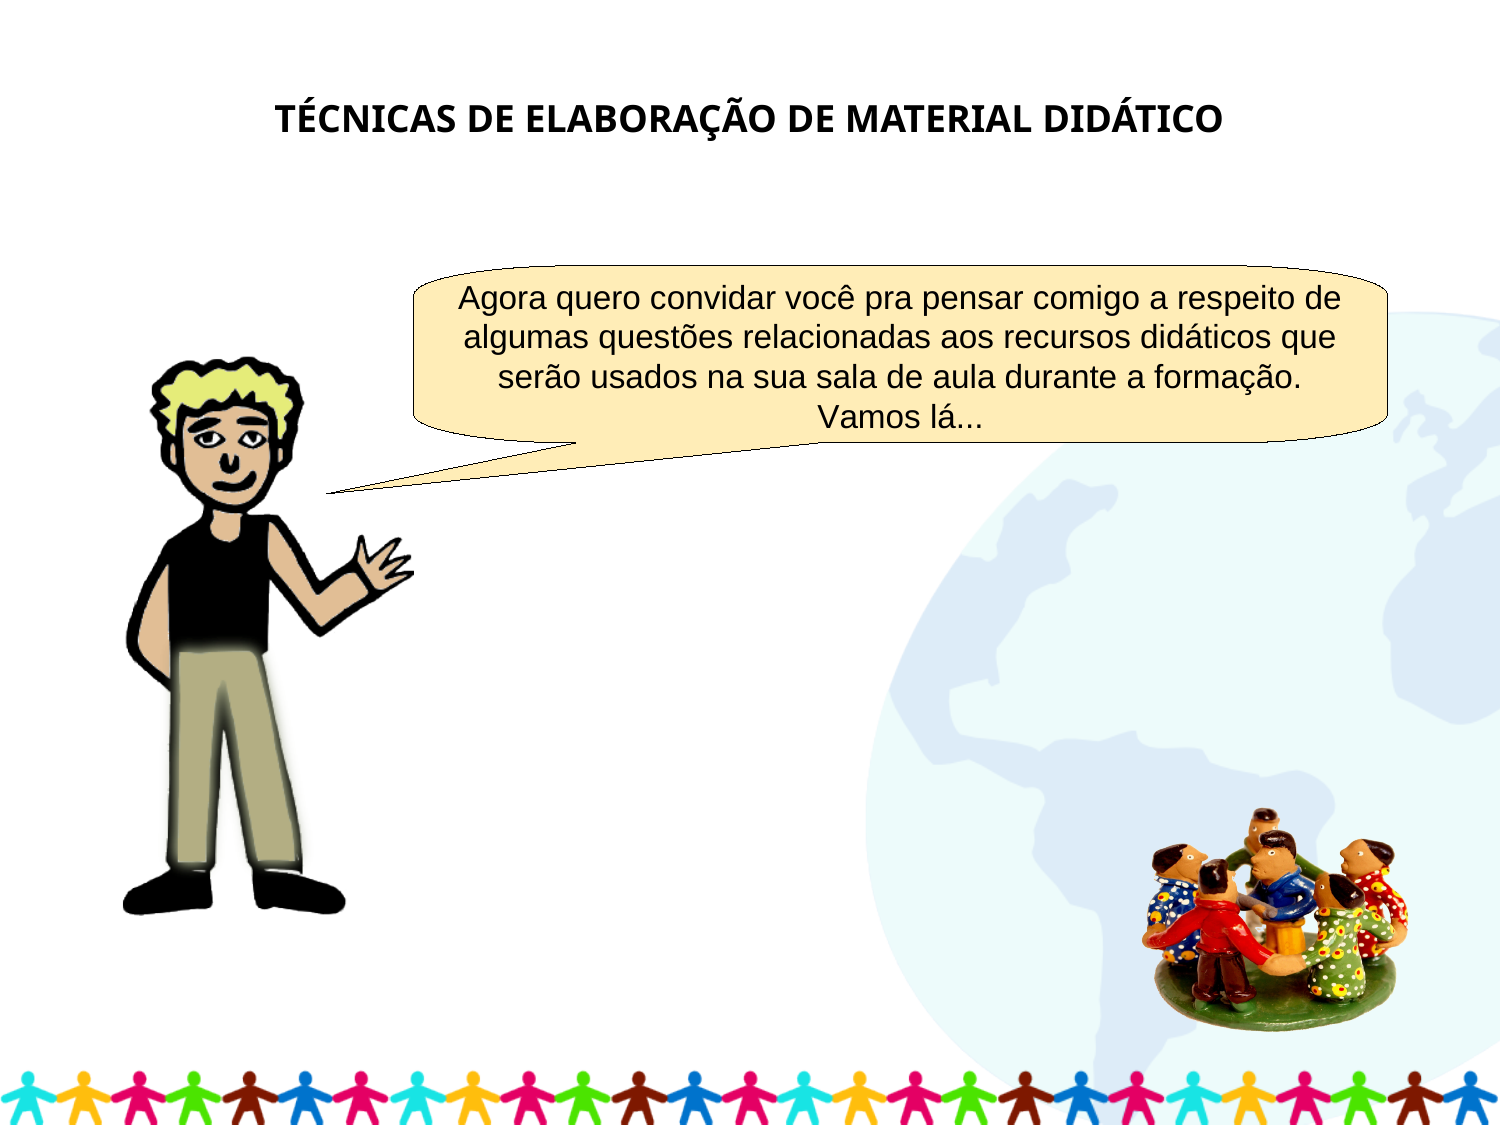

# TÉCNICAS DE ELABORAÇÃO DE MATERIAL DIDÁTICO
Agora quero convidar você pra pensar comigo a respeito de algumas questões relacionadas aos recursos didáticos que serão usados na sua sala de aula durante a formação. Vamos lá...